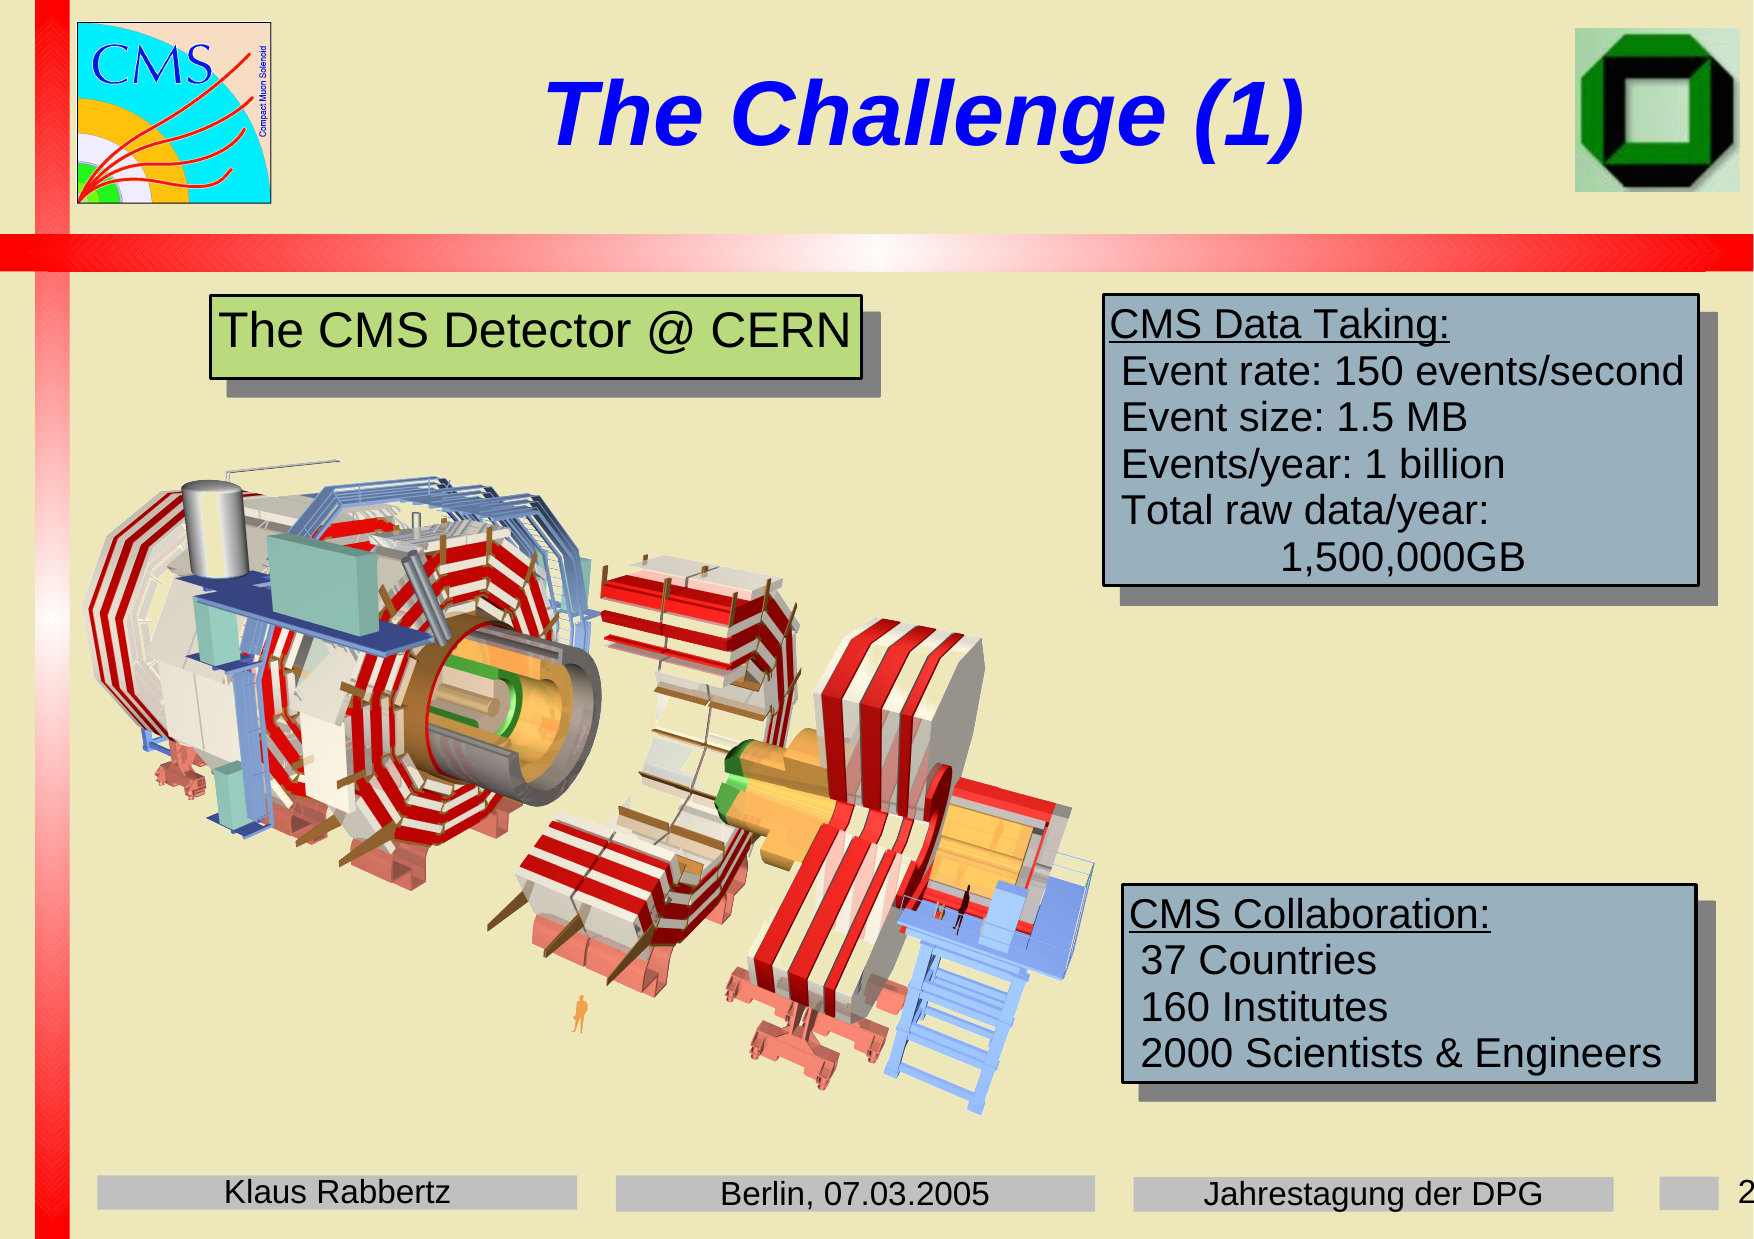

# The Challenge (1)
CMS Data Taking:
 Event rate: 150 events/second
 Event size: 1.5 MB
 Events/year: 1 billion
 Total raw data/year:
 1,500,000GB
The CMS Detector @ CERN
CMS Collaboration:
 37 Countries
 160 Institutes
 2000 Scientists & Engineers